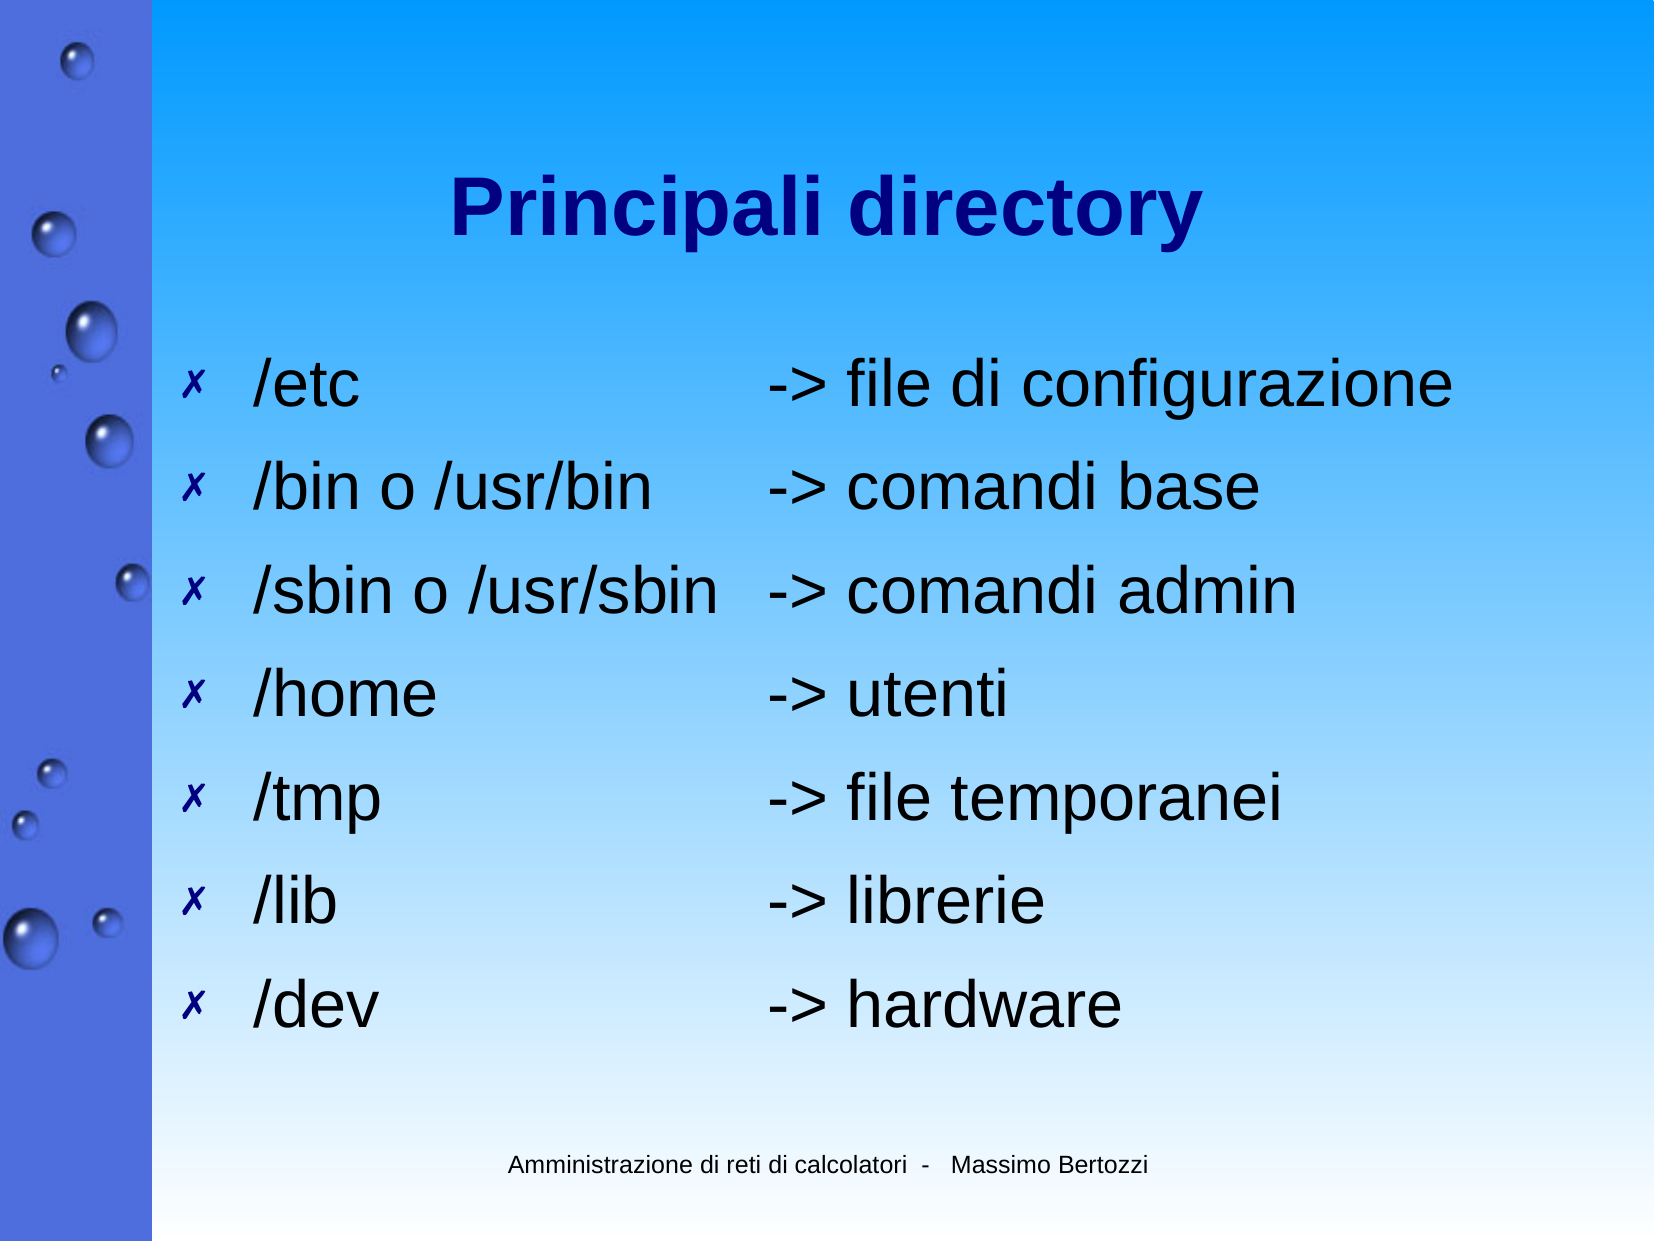

# Principali directory
/etc						-> file di configurazione
/bin o /usr/bin		-> comandi base
/sbin o /usr/sbin	-> comandi admin
/home					-> utenti
/tmp						-> file temporanei
/lib						-> librerie
/dev						-> hardware